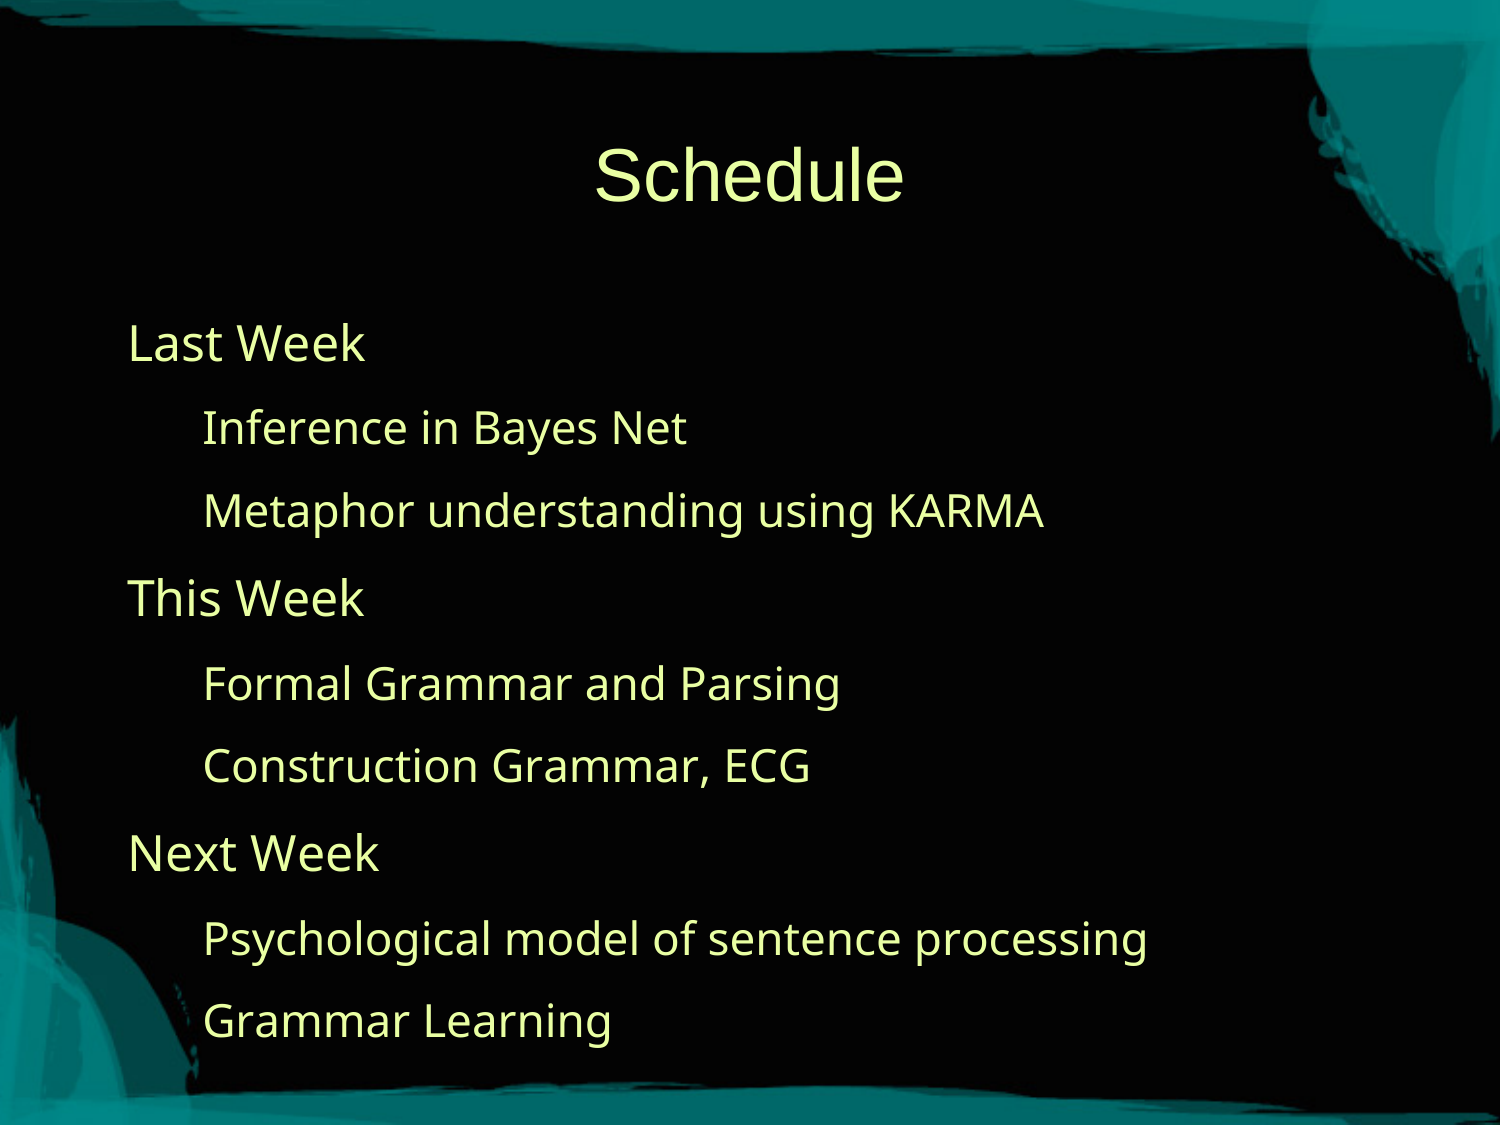

# Schedule
Last Week
Inference in Bayes Net
Metaphor understanding using KARMA
This Week
Formal Grammar and Parsing
Construction Grammar, ECG
Next Week
Psychological model of sentence processing
Grammar Learning